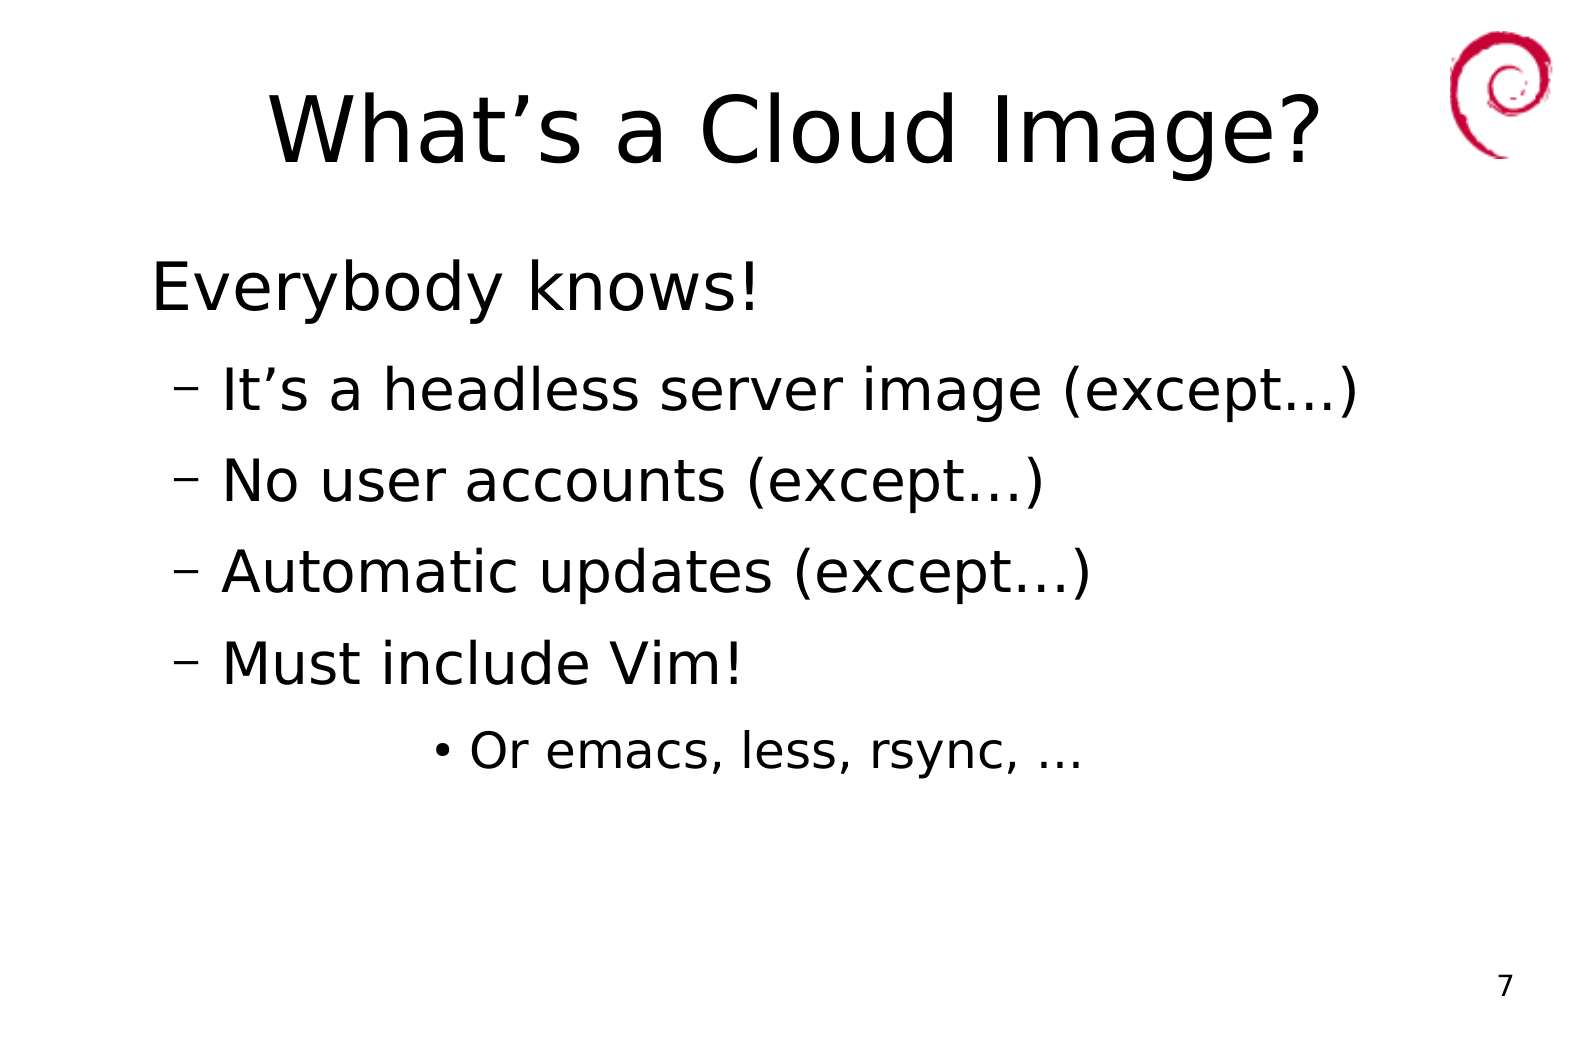

# What’s a Cloud Image?
Everybody knows!
It’s a headless server image (except...)
No user accounts (except…)
Automatic updates (except…)
Must include Vim!
Or emacs, less, rsync, ...
7